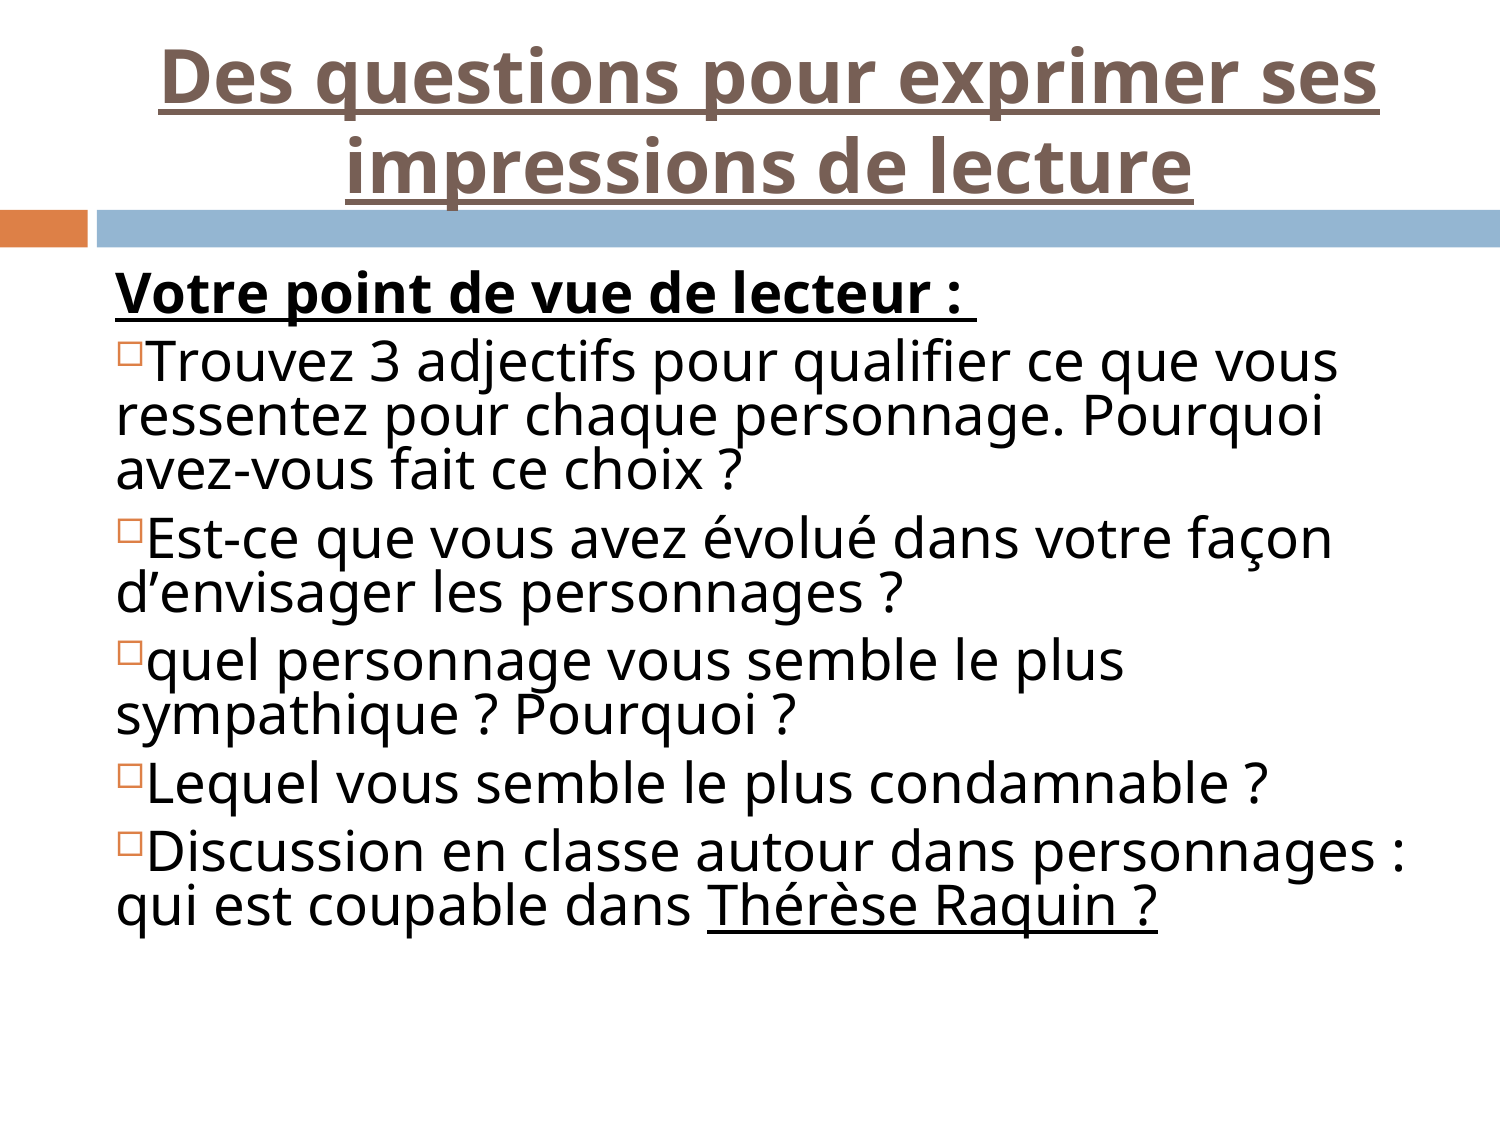

# Des questions pour exprimer ses impressions de lecture
Votre point de vue de lecteur :
Trouvez 3 adjectifs pour qualifier ce que vous ressentez pour chaque personnage. Pourquoi avez-vous fait ce choix ?
Est-ce que vous avez évolué dans votre façon d’envisager les personnages ?
quel personnage vous semble le plus sympathique ? Pourquoi ?
Lequel vous semble le plus condamnable ?
Discussion en classe autour dans personnages : qui est coupable dans Thérèse Raquin ?